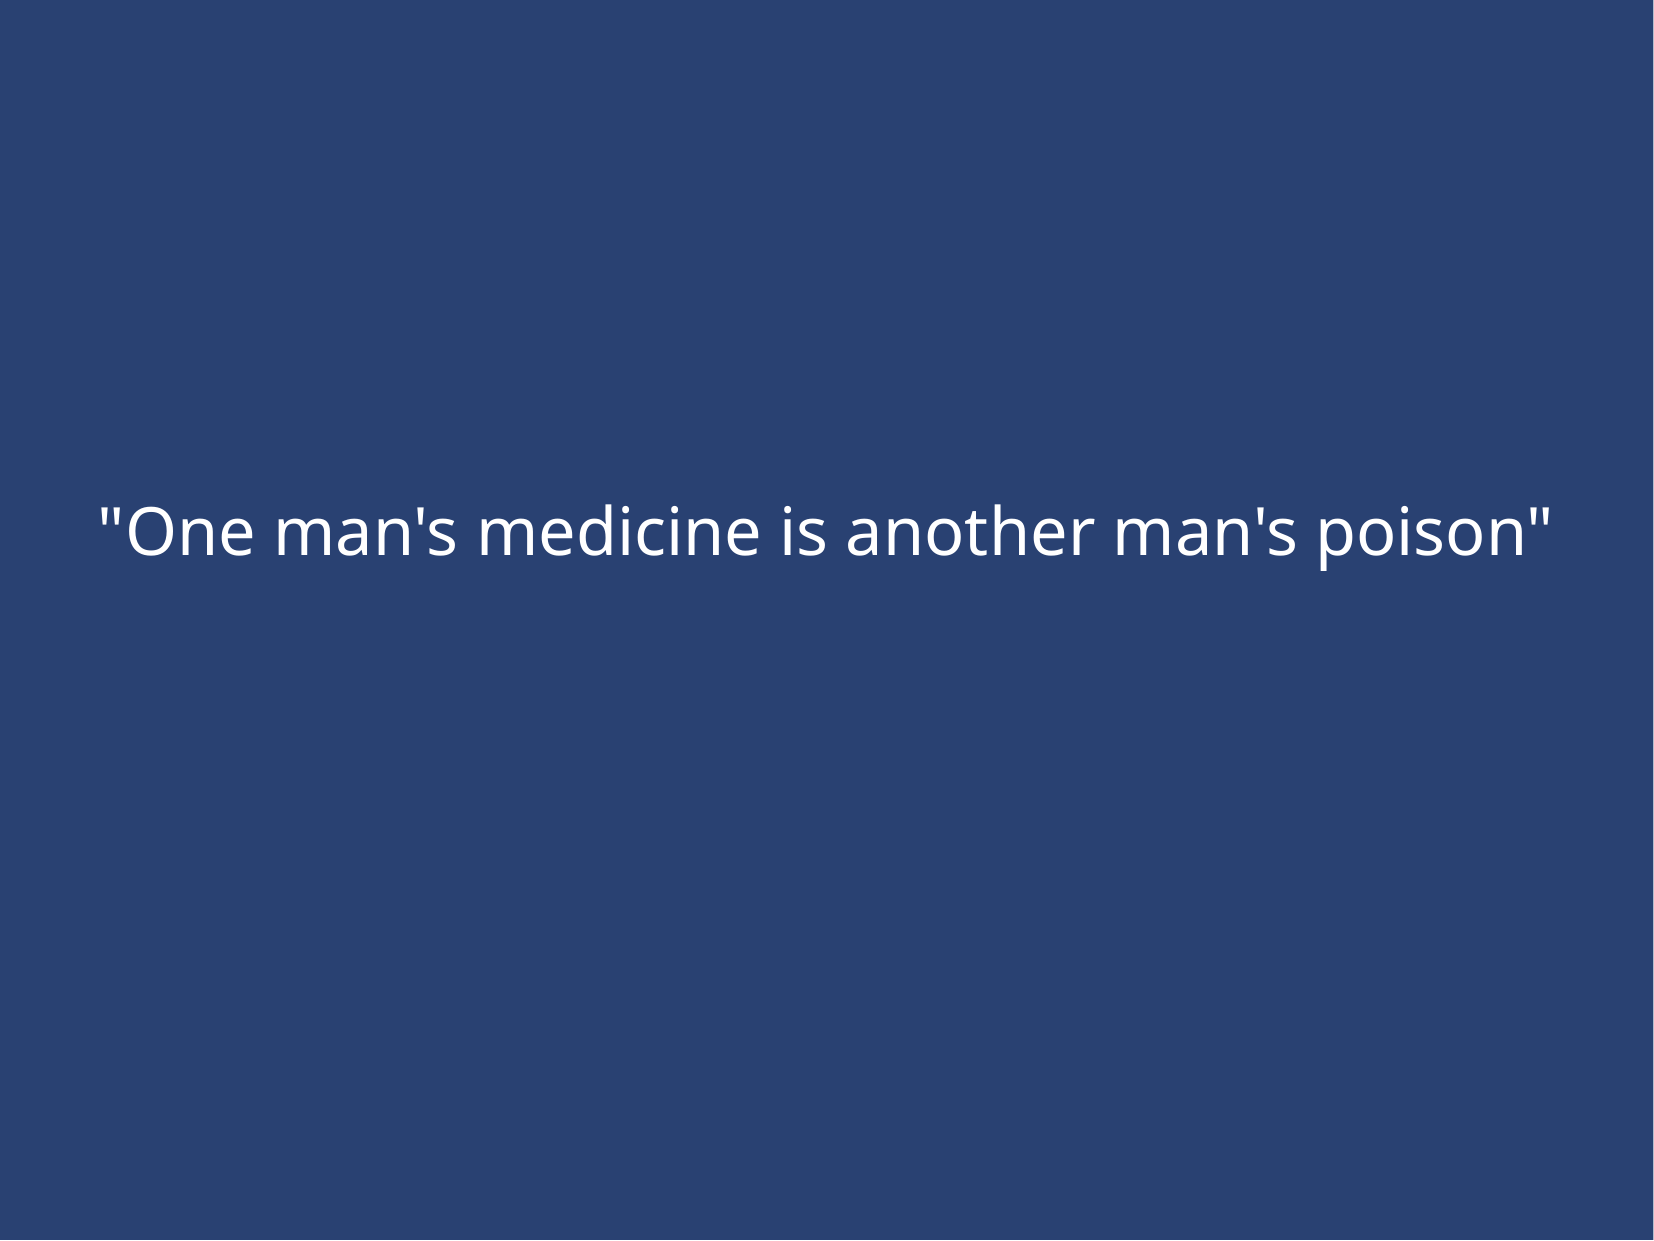

# "One man's medicine is another man's poison"